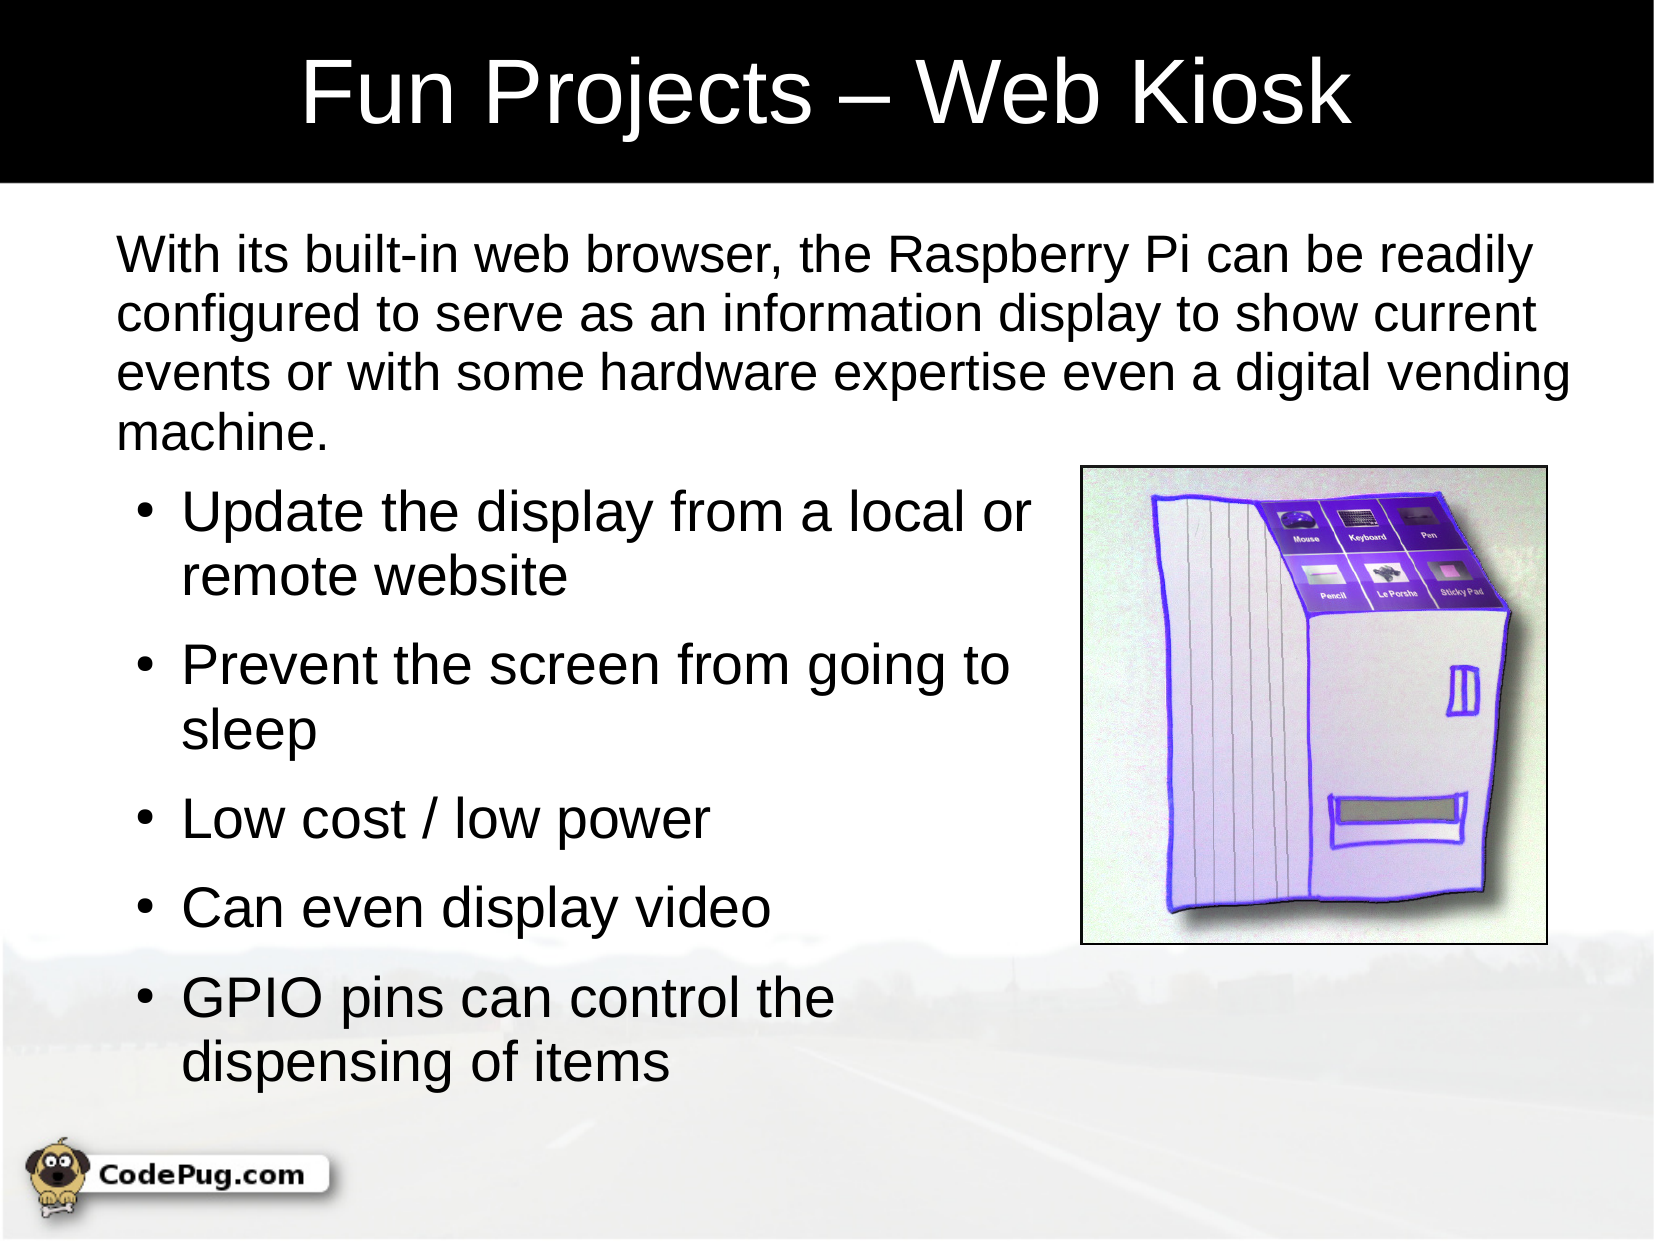

# Fun Projects – Web Kiosk
With its built-in web browser, the Raspberry Pi can be readily configured to serve as an information display to show current events or with some hardware expertise even a digital vending machine.
Update the display from a local or remote website
Prevent the screen from going to sleep
Low cost / low power
Can even display video
GPIO pins can control the dispensing of items